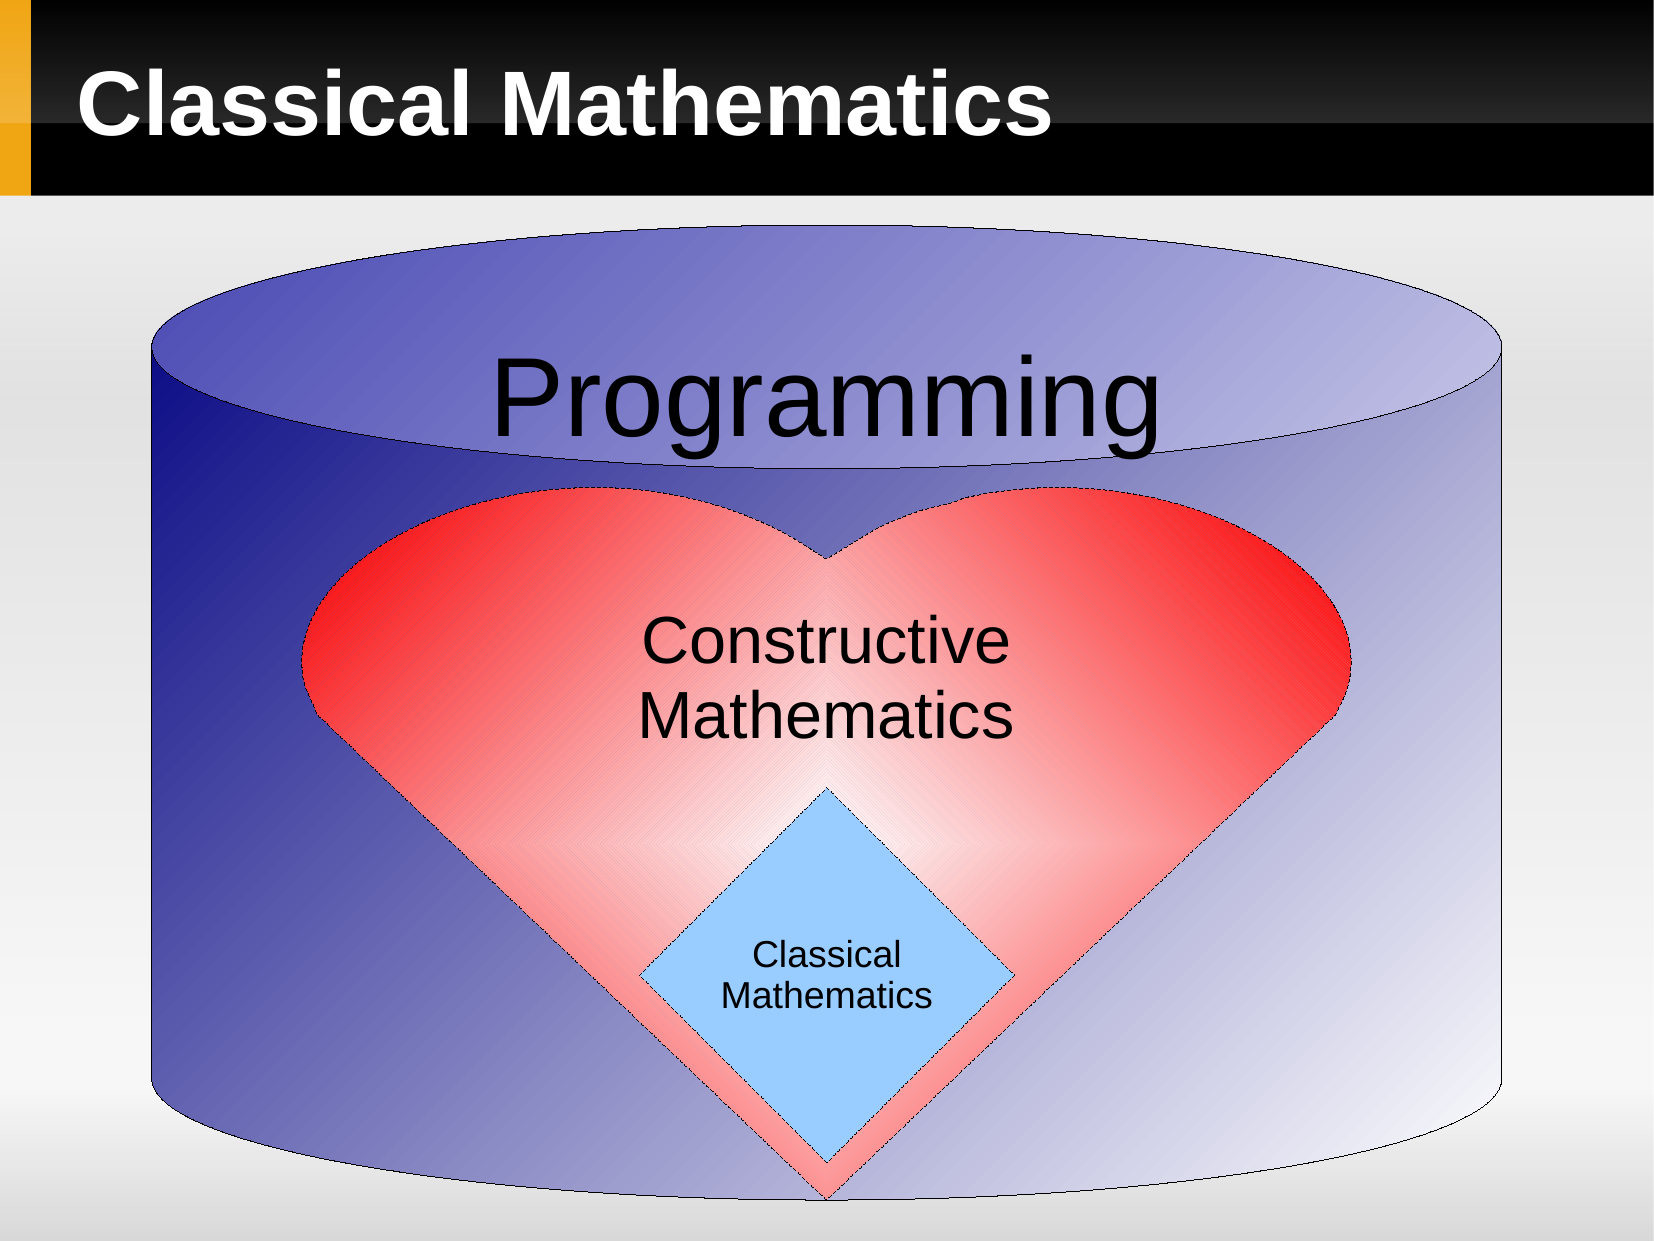

# Classical Mathematics
Programming
Constructive
Mathematics
Classical
Mathematics